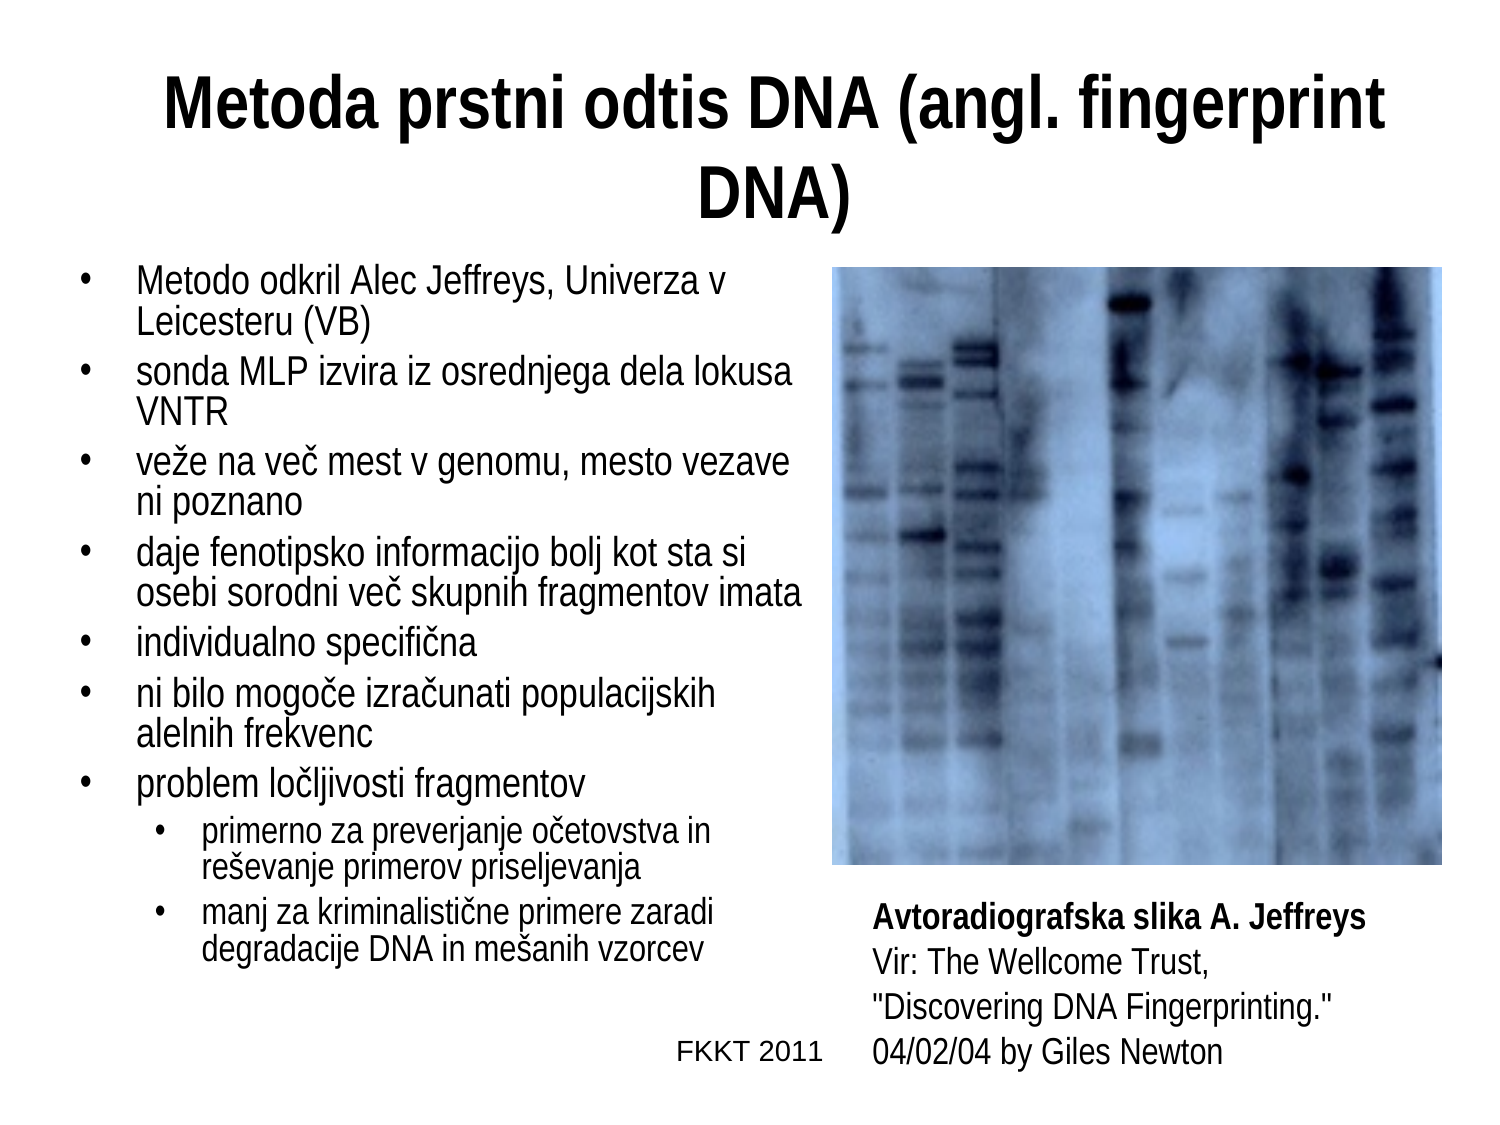

# Metoda prstni odtis DNA (angl. fingerprint DNA)
Metodo odkril Alec Jeffreys, Univerza v Leicesteru (VB)
sonda MLP izvira iz osrednjega dela lokusa VNTR
veže na več mest v genomu, mesto vezave ni poznano
daje fenotipsko informacijo bolj kot sta si osebi sorodni več skupnih fragmentov imata
individualno specifična
ni bilo mogoče izračunati populacijskih alelnih frekvenc
problem ločljivosti fragmentov
primerno za preverjanje očetovstva in reševanje primerov priseljevanja
manj za kriminalistične primere zaradi degradacije DNA in mešanih vzorcev
Avtoradiografska slika A. Jeffreys
Vir: The Wellcome Trust,
"Discovering DNA Fingerprinting."
04/02/04 by Giles Newton
FKKT 2011